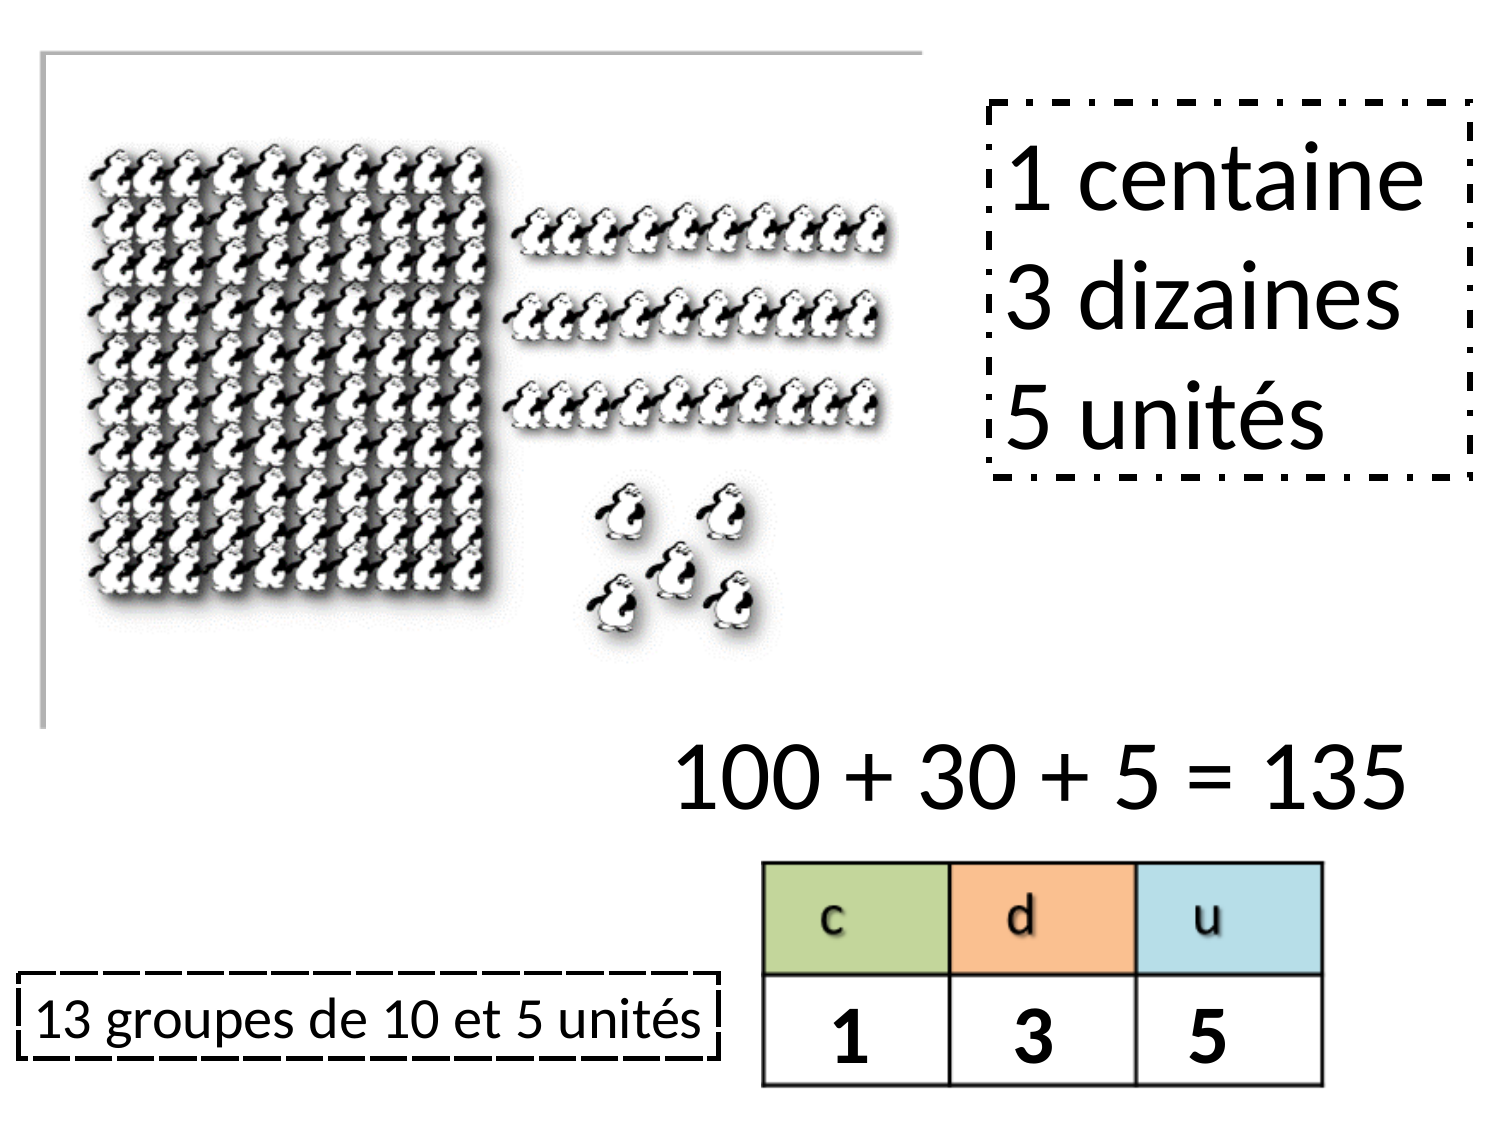

1 centaine
3 dizaines
5 unités
100 + 30 + 5 = 135
13 groupes de 10 et 5 unités
1
3
5